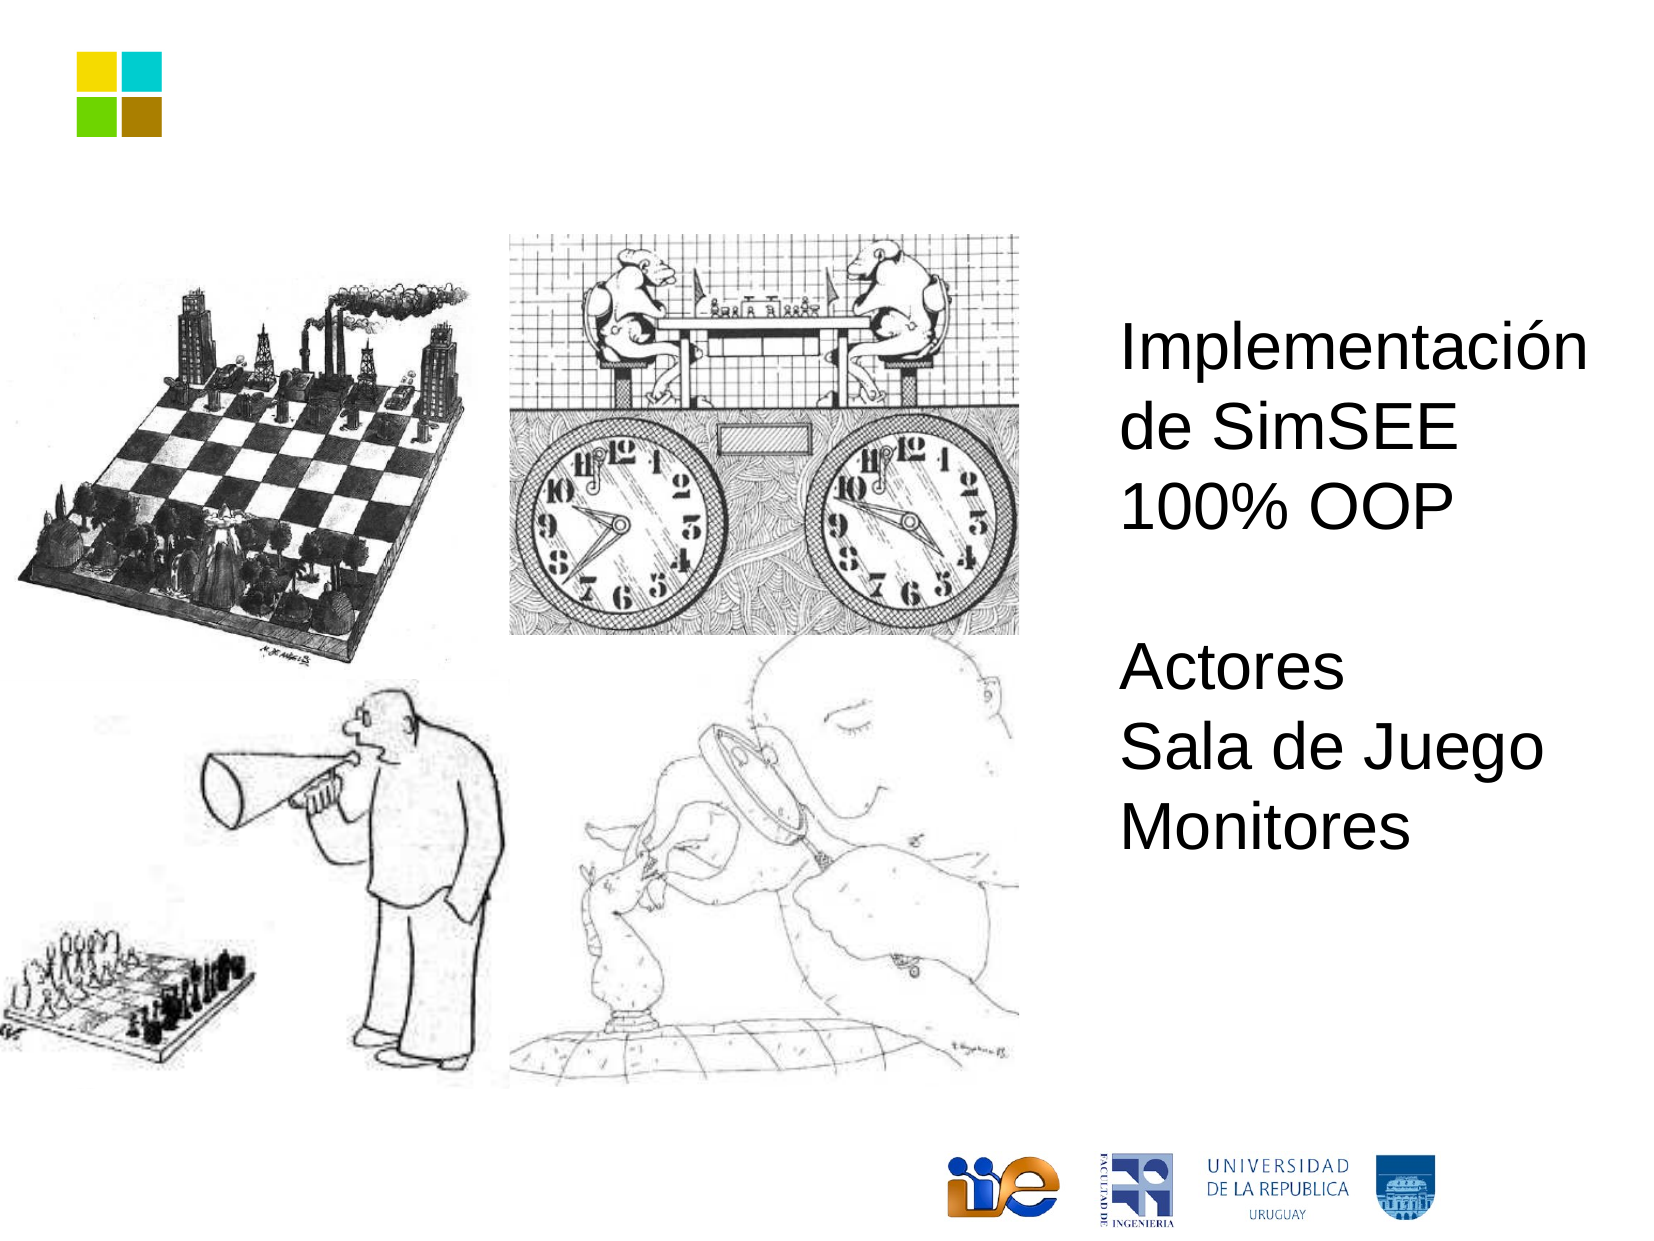

# Implementación de SimSEE 100% OOP Actores Sala de Juego Monitores